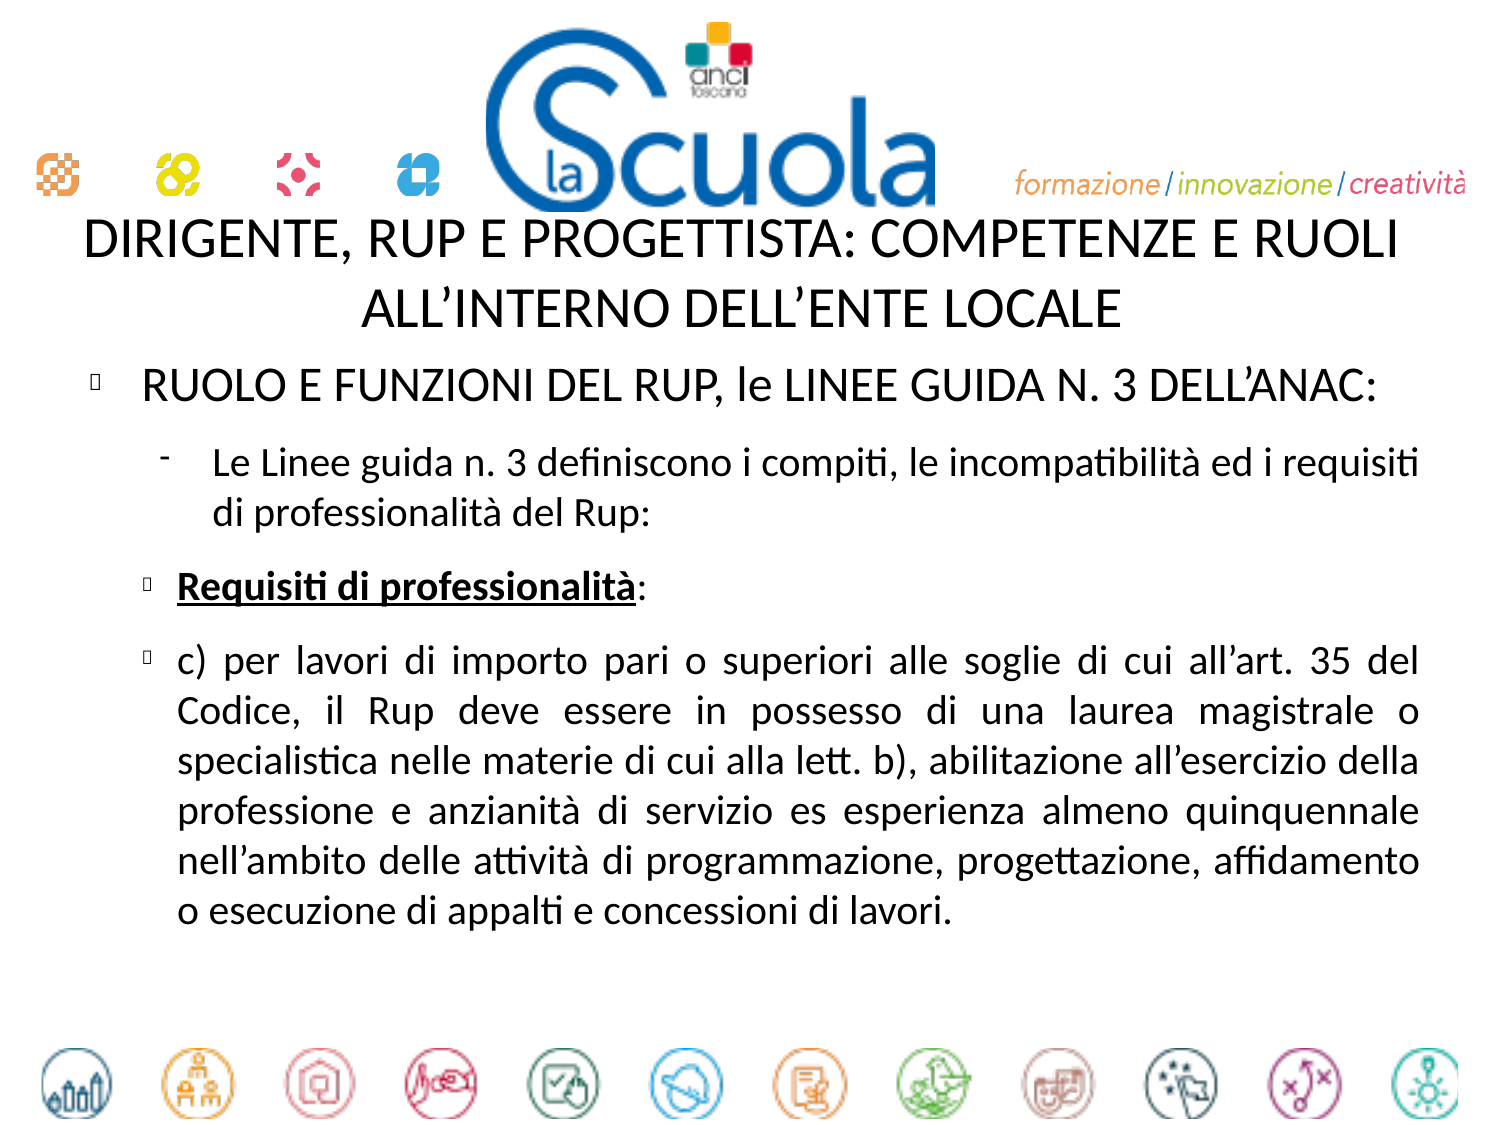

DIRIGENTE, RUP E PROGETTISTA: COMPETENZE E RUOLI ALL’INTERNO DELL’ENTE LOCALE
RUOLO E FUNZIONI DEL RUP, le LINEE GUIDA N. 3 DELL’ANAC:
Le Linee guida n. 3 definiscono i compiti, le incompatibilità ed i requisiti di professionalità del Rup:
Requisiti di professionalità:
c) per lavori di importo pari o superiori alle soglie di cui all’art. 35 del Codice, il Rup deve essere in possesso di una laurea magistrale o specialistica nelle materie di cui alla lett. b), abilitazione all’esercizio della professione e anzianità di servizio es esperienza almeno quinquennale nell’ambito delle attività di programmazione, progettazione, affidamento o esecuzione di appalti e concessioni di lavori.